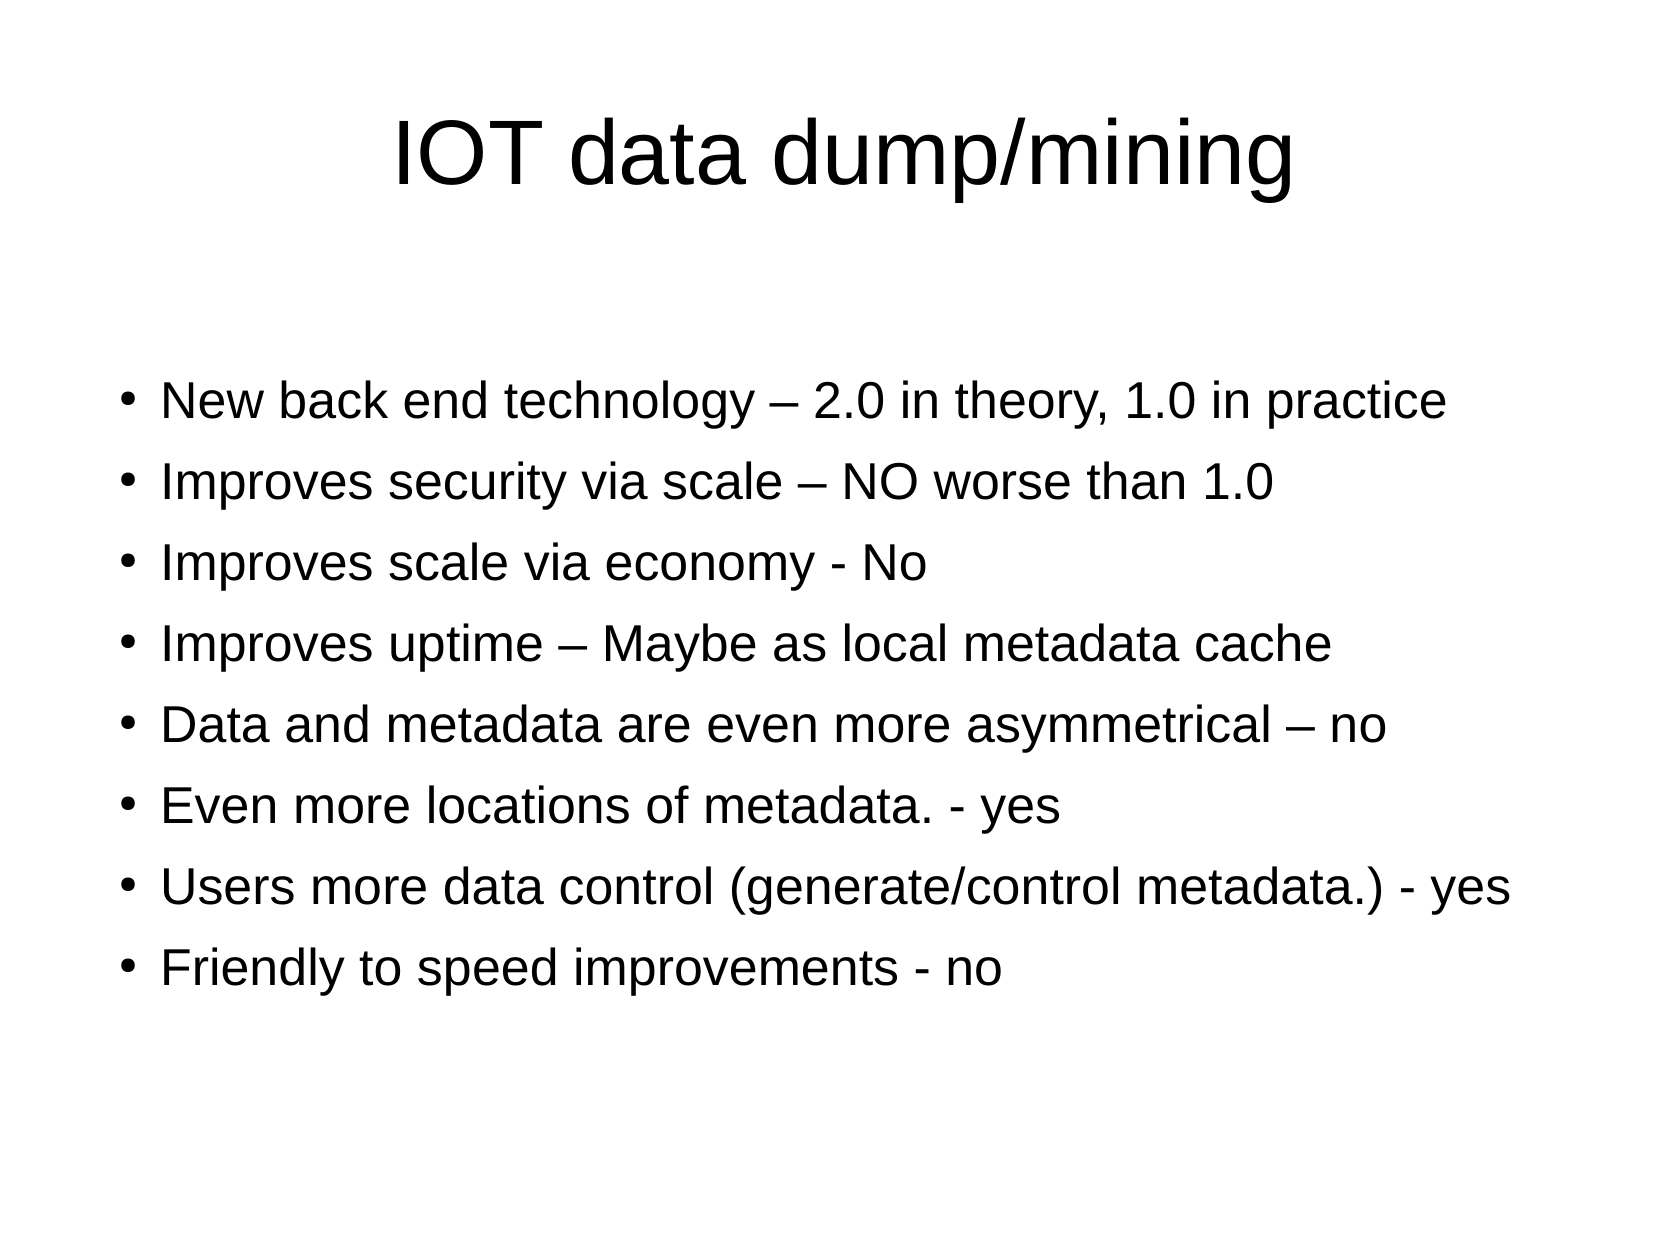

# IOT data dump/mining
New back end technology – 2.0 in theory, 1.0 in practice
Improves security via scale – NO worse than 1.0
Improves scale via economy - No
Improves uptime – Maybe as local metadata cache
Data and metadata are even more asymmetrical – no
Even more locations of metadata. - yes
Users more data control (generate/control metadata.) - yes
Friendly to speed improvements - no